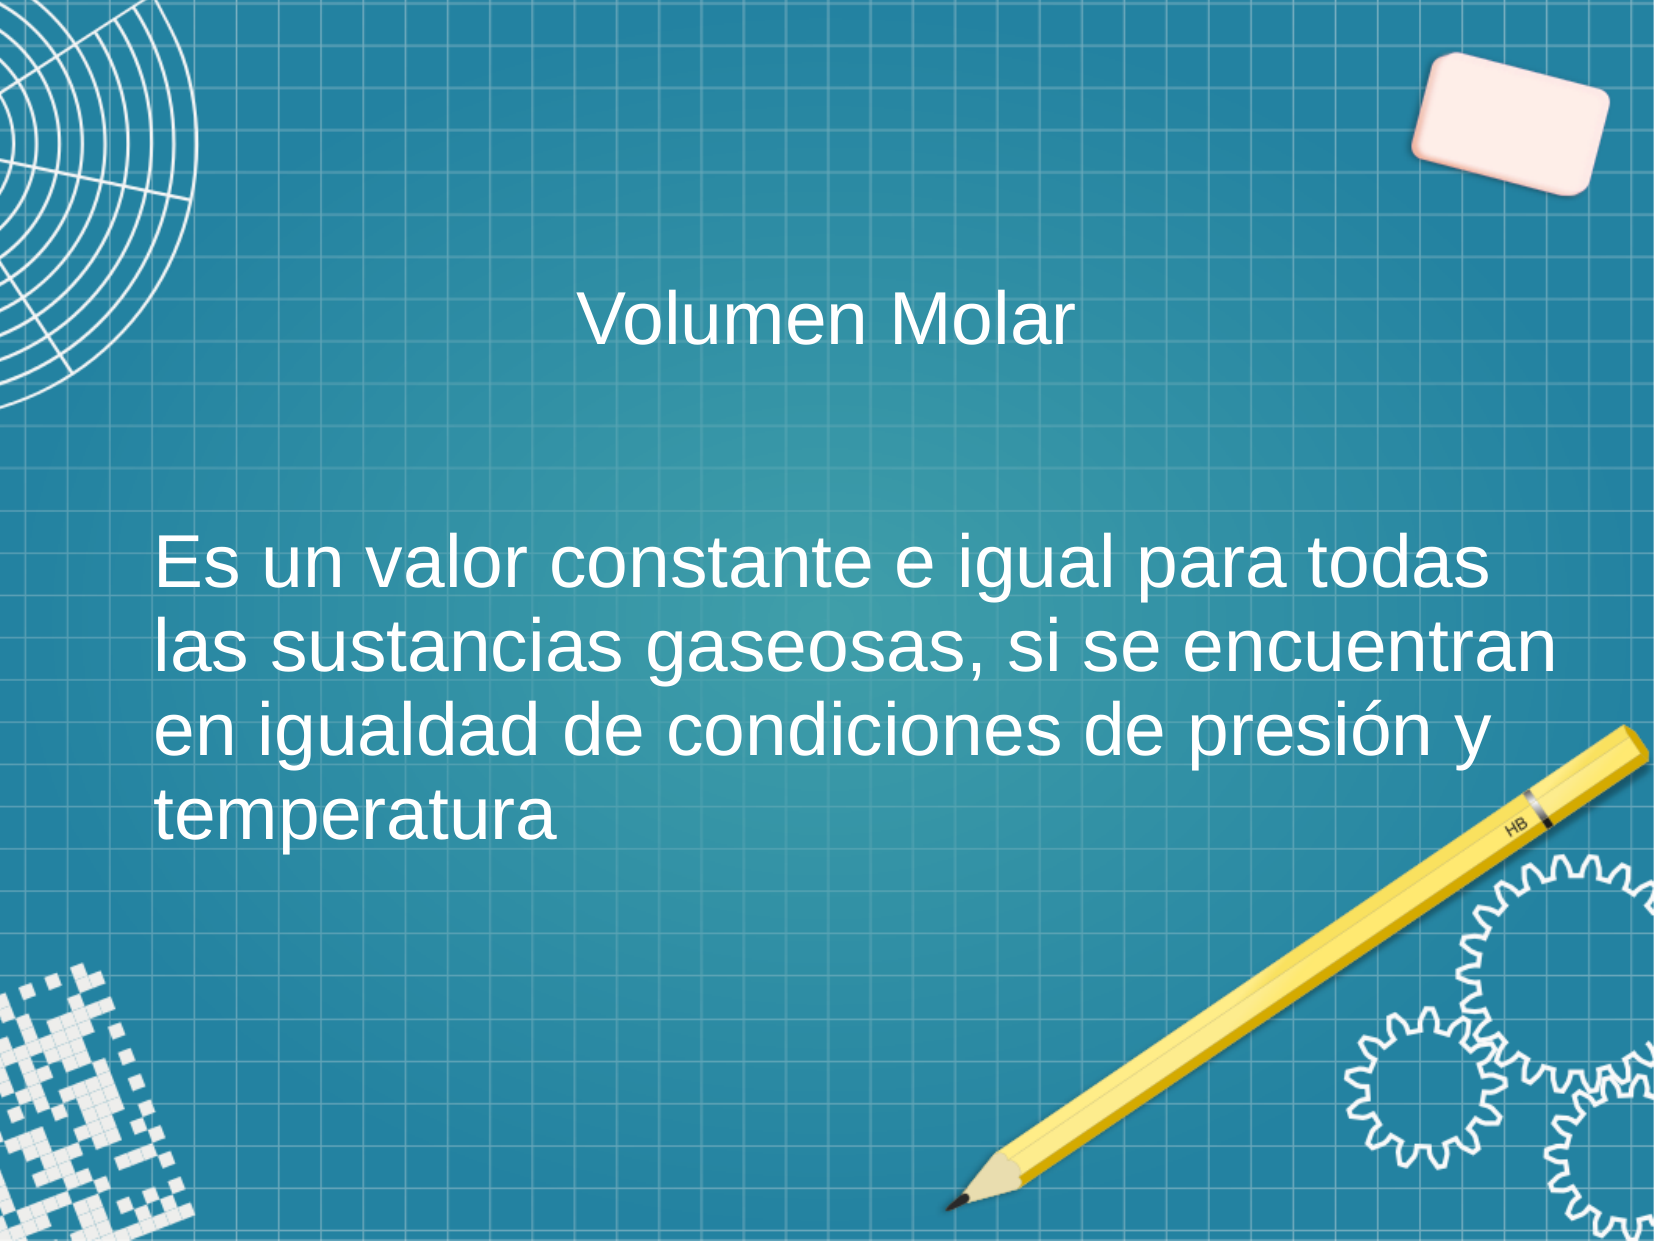

# Volumen Molar
Es un valor constante e igual para todas las sustancias gaseosas, si se encuentran en igualdad de condiciones de presión y temperatura